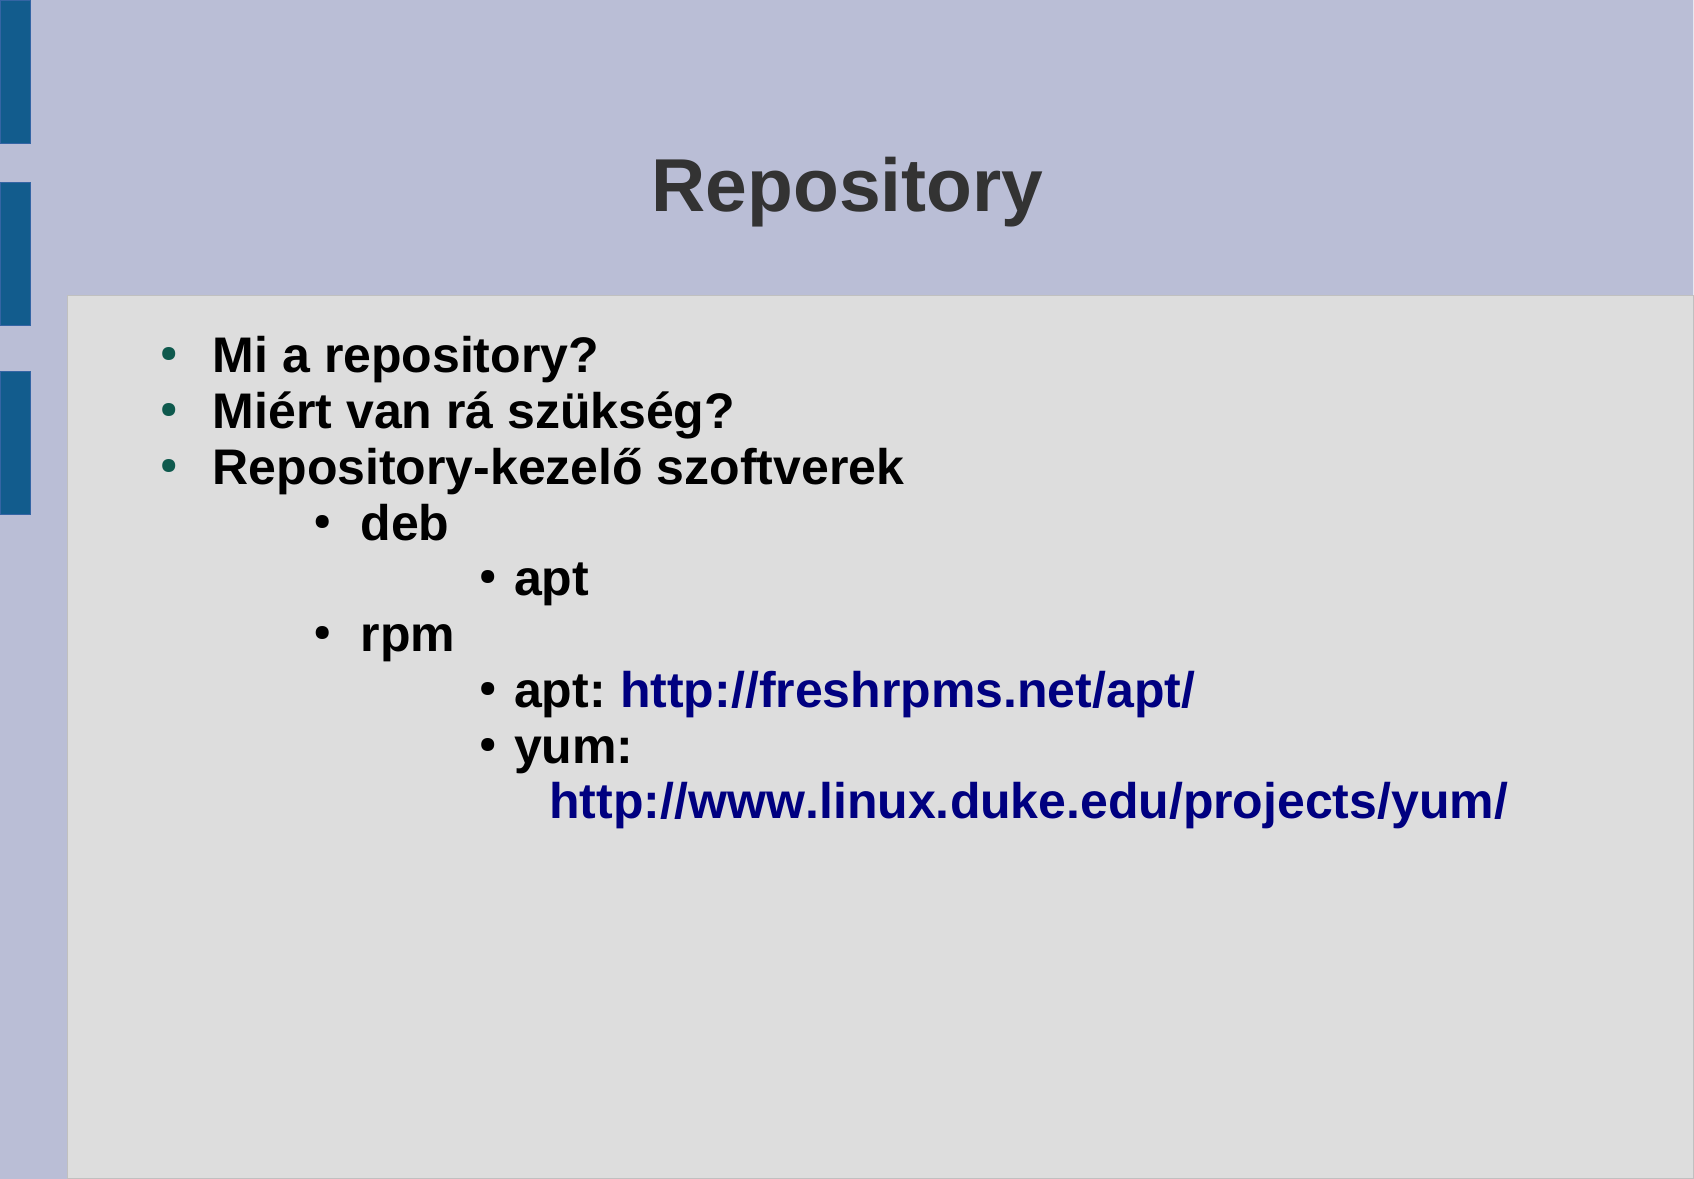

# Repository
Mi a repository?
Miért van rá szükség?
Repository-kezelő szoftverek
deb
apt
rpm
apt: http://freshrpms.net/apt/
yum: http://www.linux.duke.edu/projects/yum/